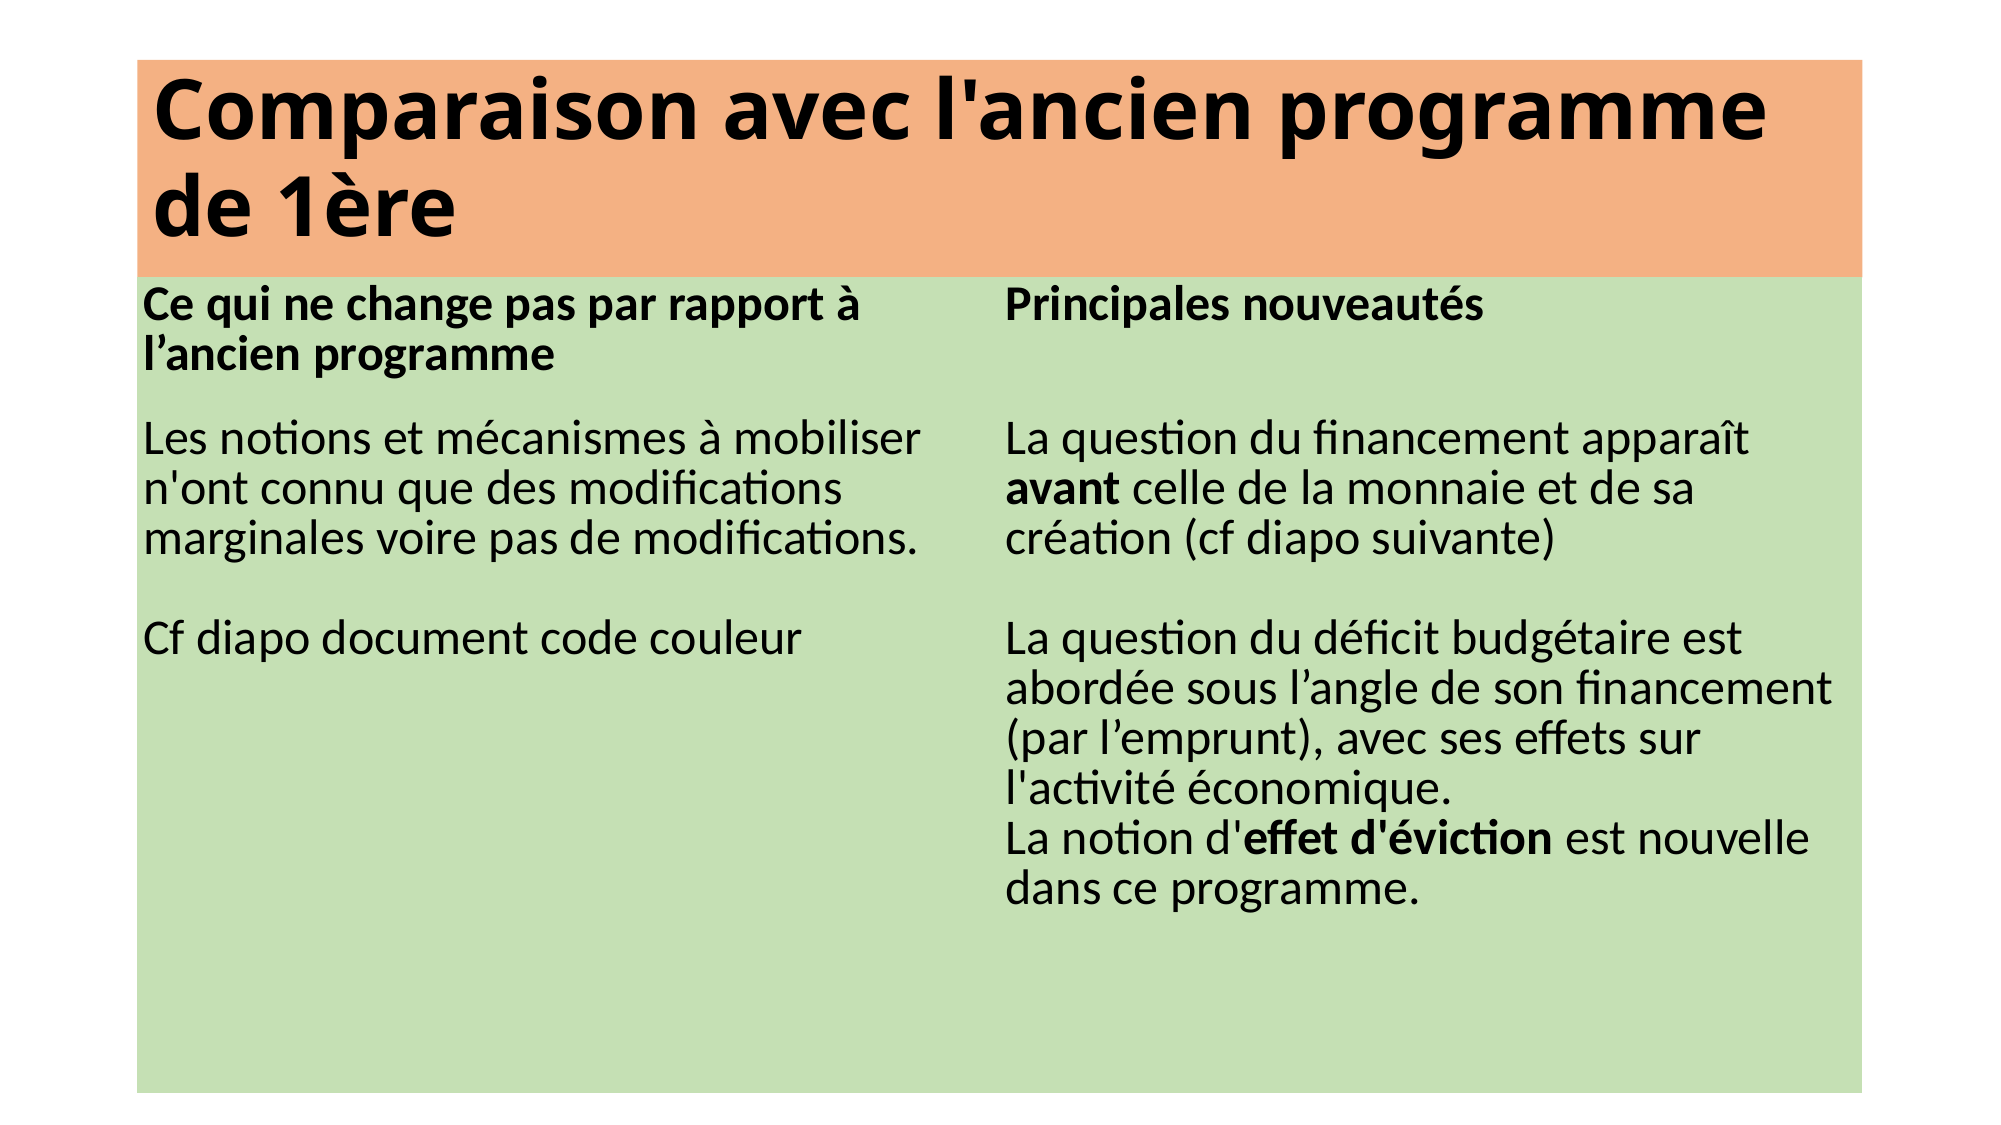

# Comparaison avec l'ancien programme de 1ère
| Ce qui ne change pas par rapport à l’ancien programme | Principales nouveautés |
| --- | --- |
| Les notions et mécanismes à mobiliser n'ont connu que des modifications marginales voire pas de modifications.   Cf diapo document code couleur | La question du financement apparaît avant celle de la monnaie et de sa création (cf diapo suivante)   La question du déficit budgétaire est abordée sous l’angle de son financement (par l’emprunt), avec ses effets sur l'activité économique. La notion d'effet d'éviction est nouvelle dans ce programme. |